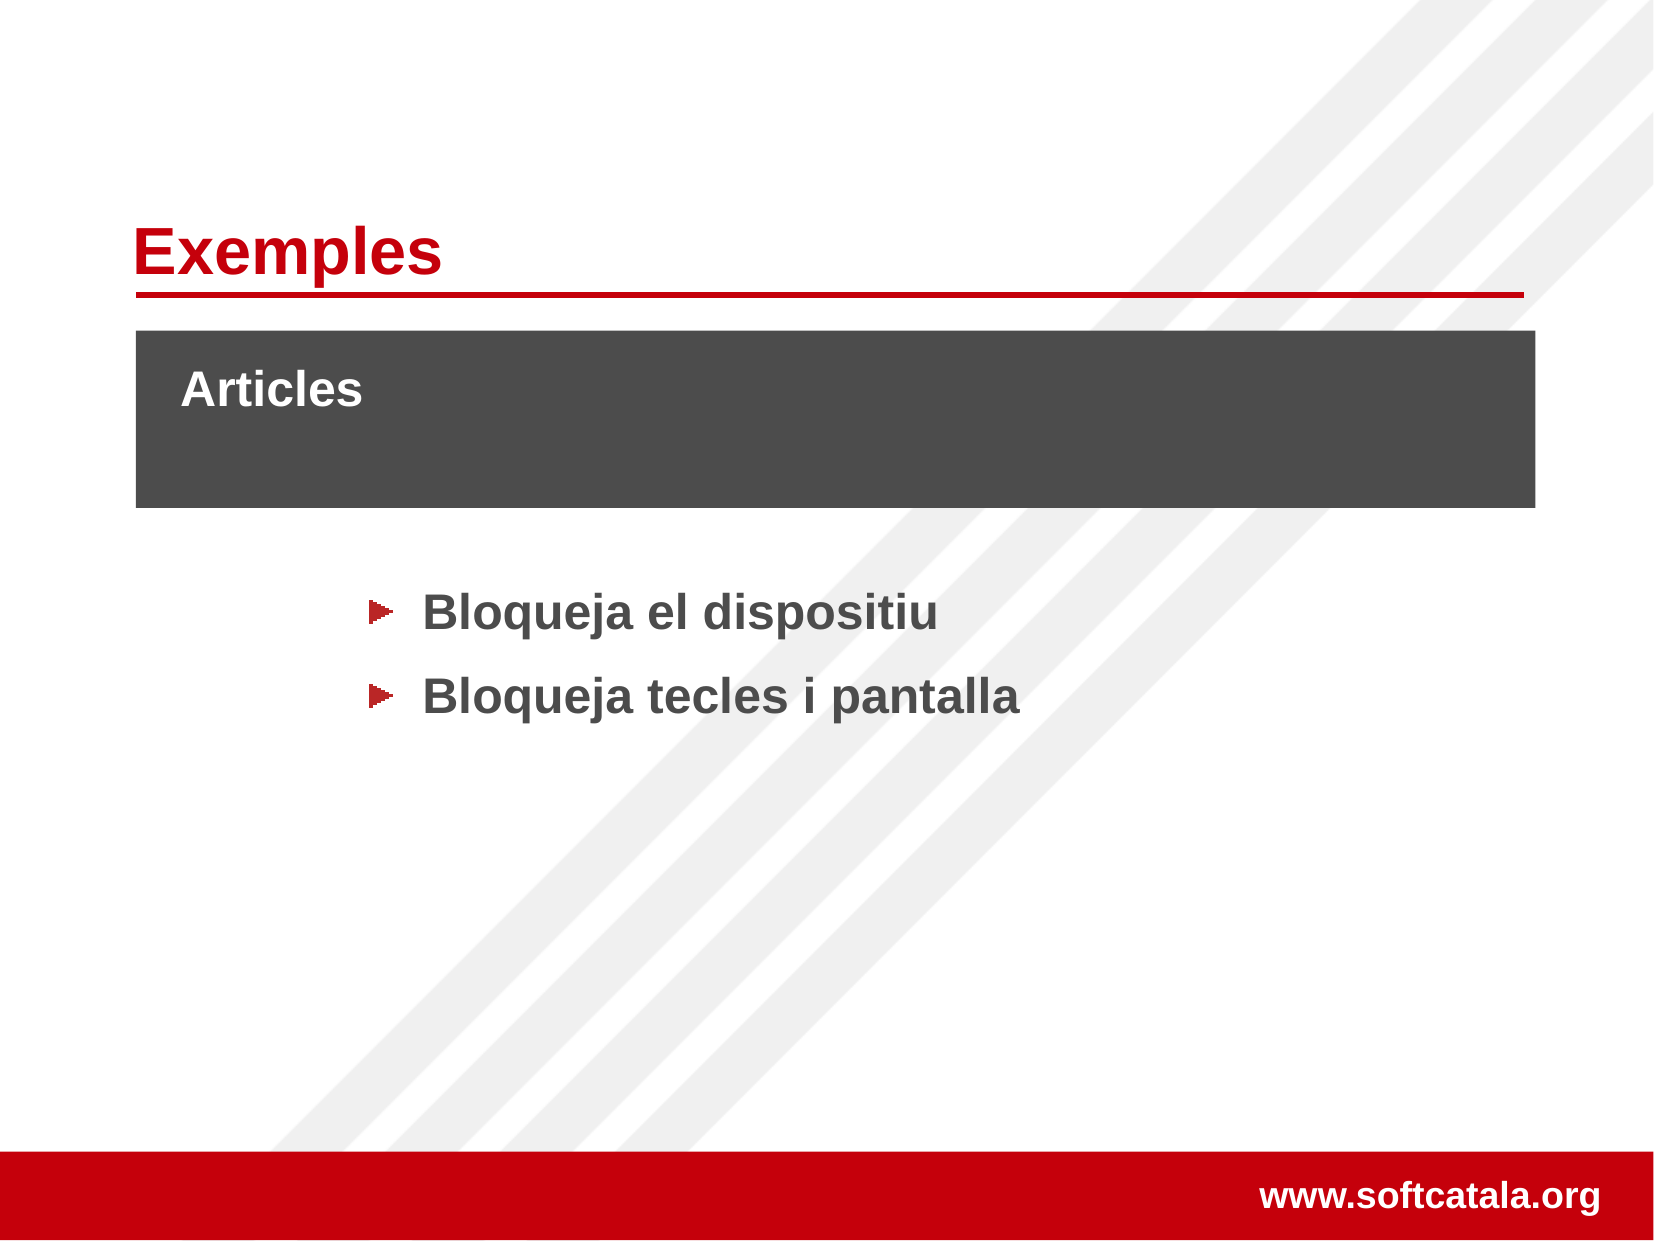

Exemples
Articles
Bloqueja el dispositiu
Bloqueja tecles i pantalla
 www.softcatala.org